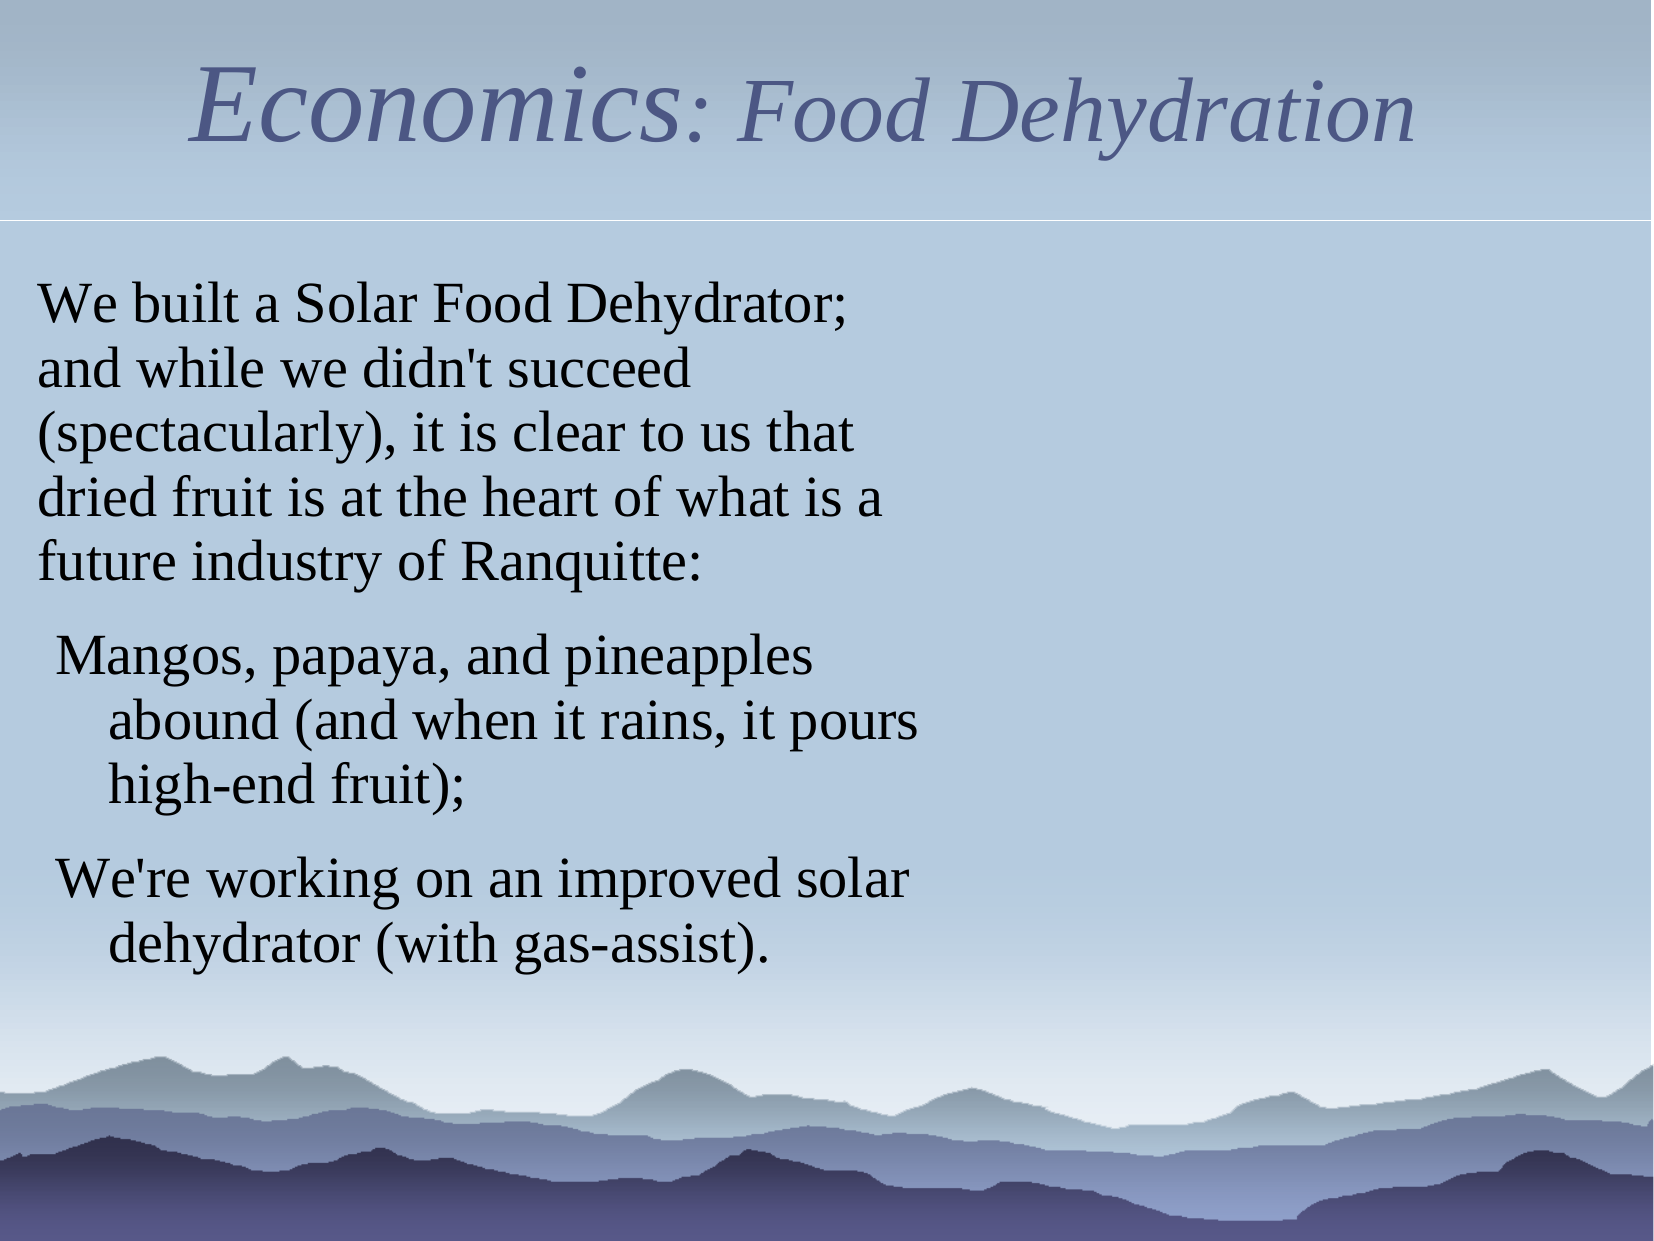

# Economics: Food Dehydration
We built a Solar Food Dehydrator; and while we didn't succeed (spectacularly), it is clear to us that dried fruit is at the heart of what is a future industry of Ranquitte:
Mangos, papaya, and pineapples abound (and when it rains, it pours high-end fruit);
We're working on an improved solar dehydrator (with gas-assist).